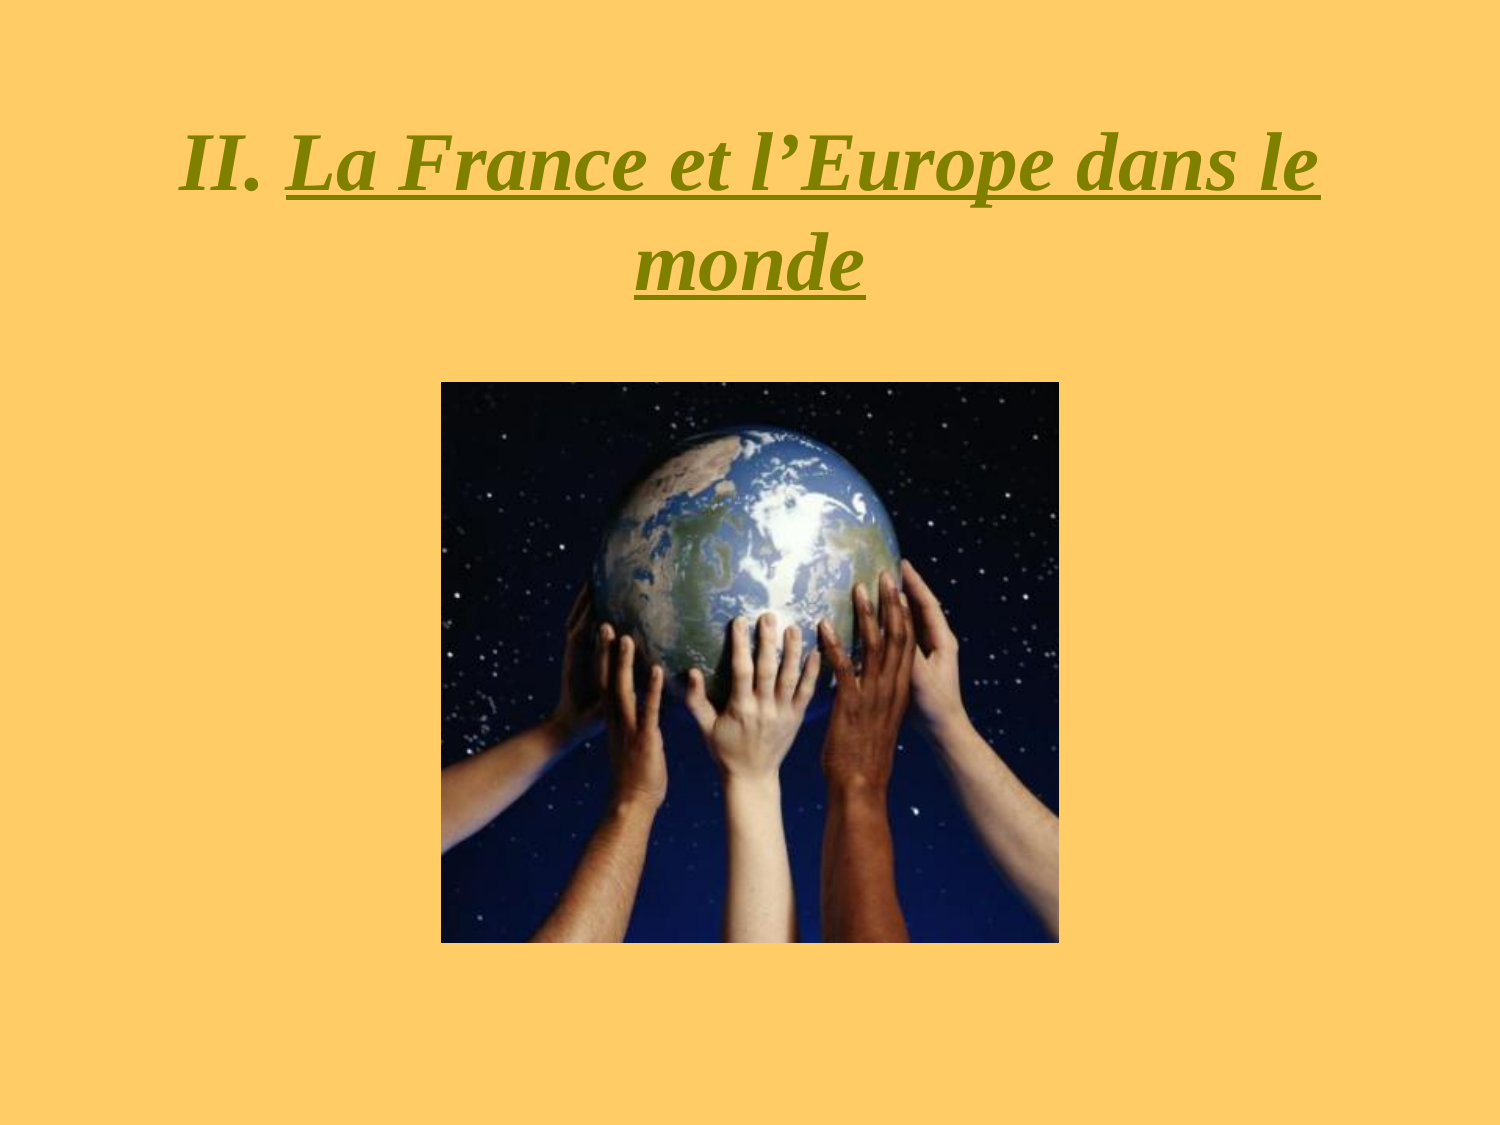

# II. La France et l’Europe dans le monde